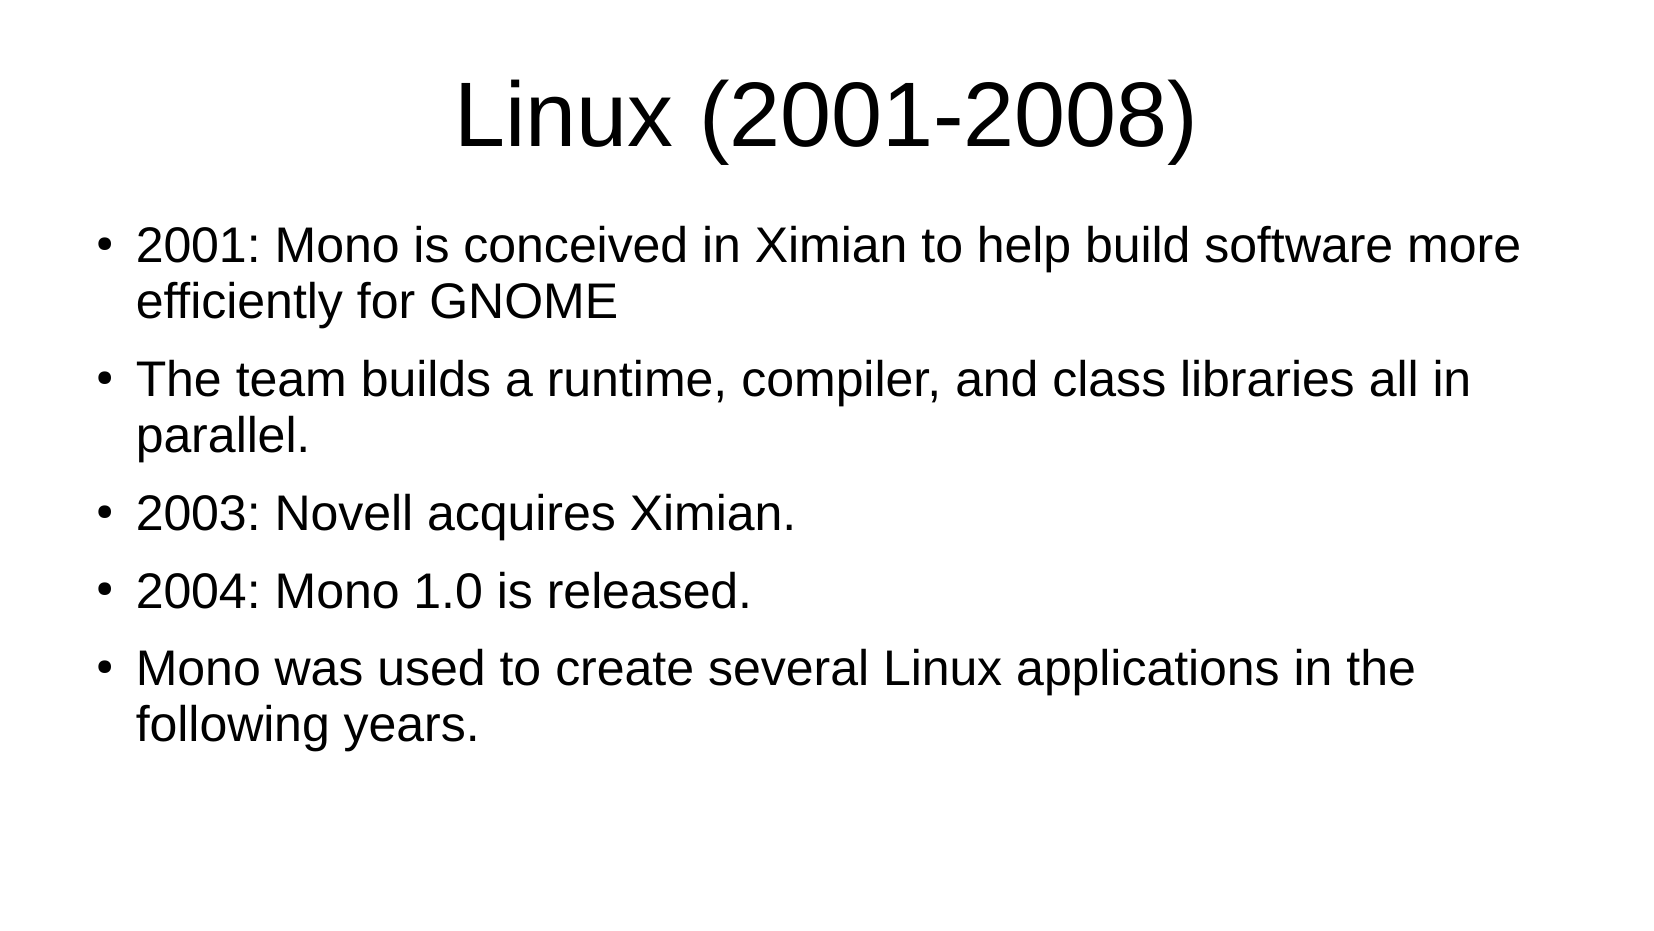

# Linux (2001-2008)
2001: Mono is conceived in Ximian to help build software more efficiently for GNOME
The team builds a runtime, compiler, and class libraries all in parallel.
2003: Novell acquires Ximian.
2004: Mono 1.0 is released.
Mono was used to create several Linux applications in the following years.